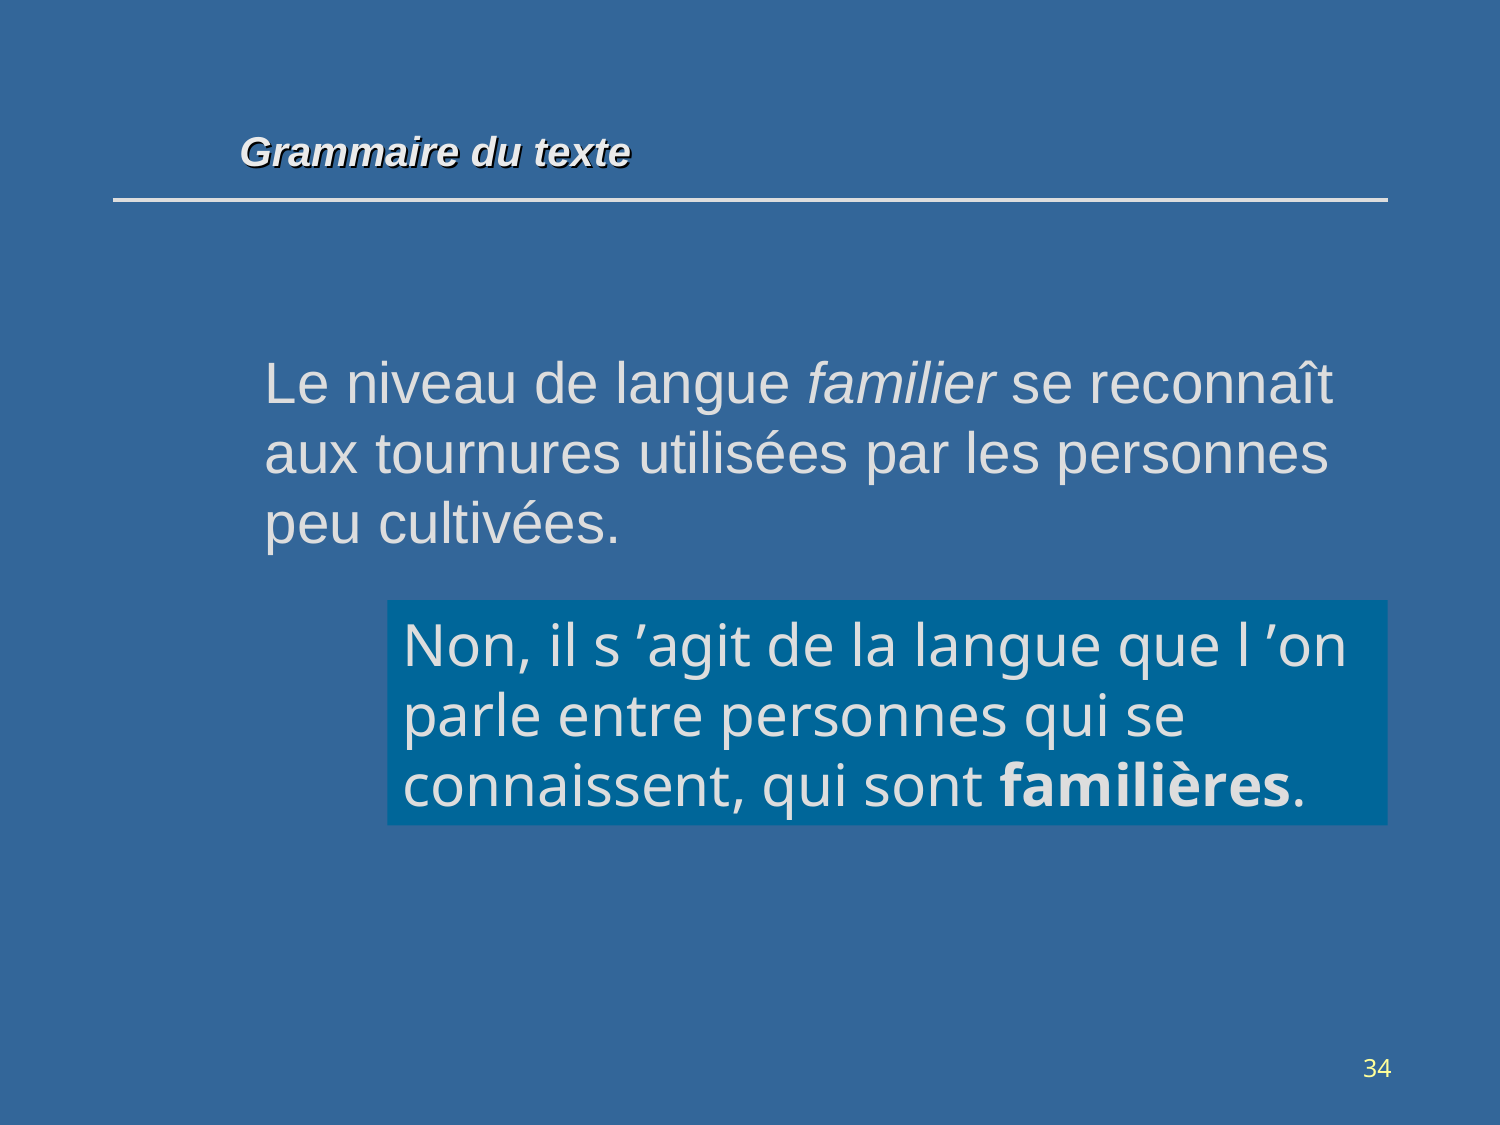

Grammaire du texte
Le niveau de langue familier se reconnaît aux tournures utilisées par les personnes peu cultivées.
V / F ?
Non, il s ’agit de la langue que l ’on parle entre personnes qui se connaissent, qui sont familières.
34